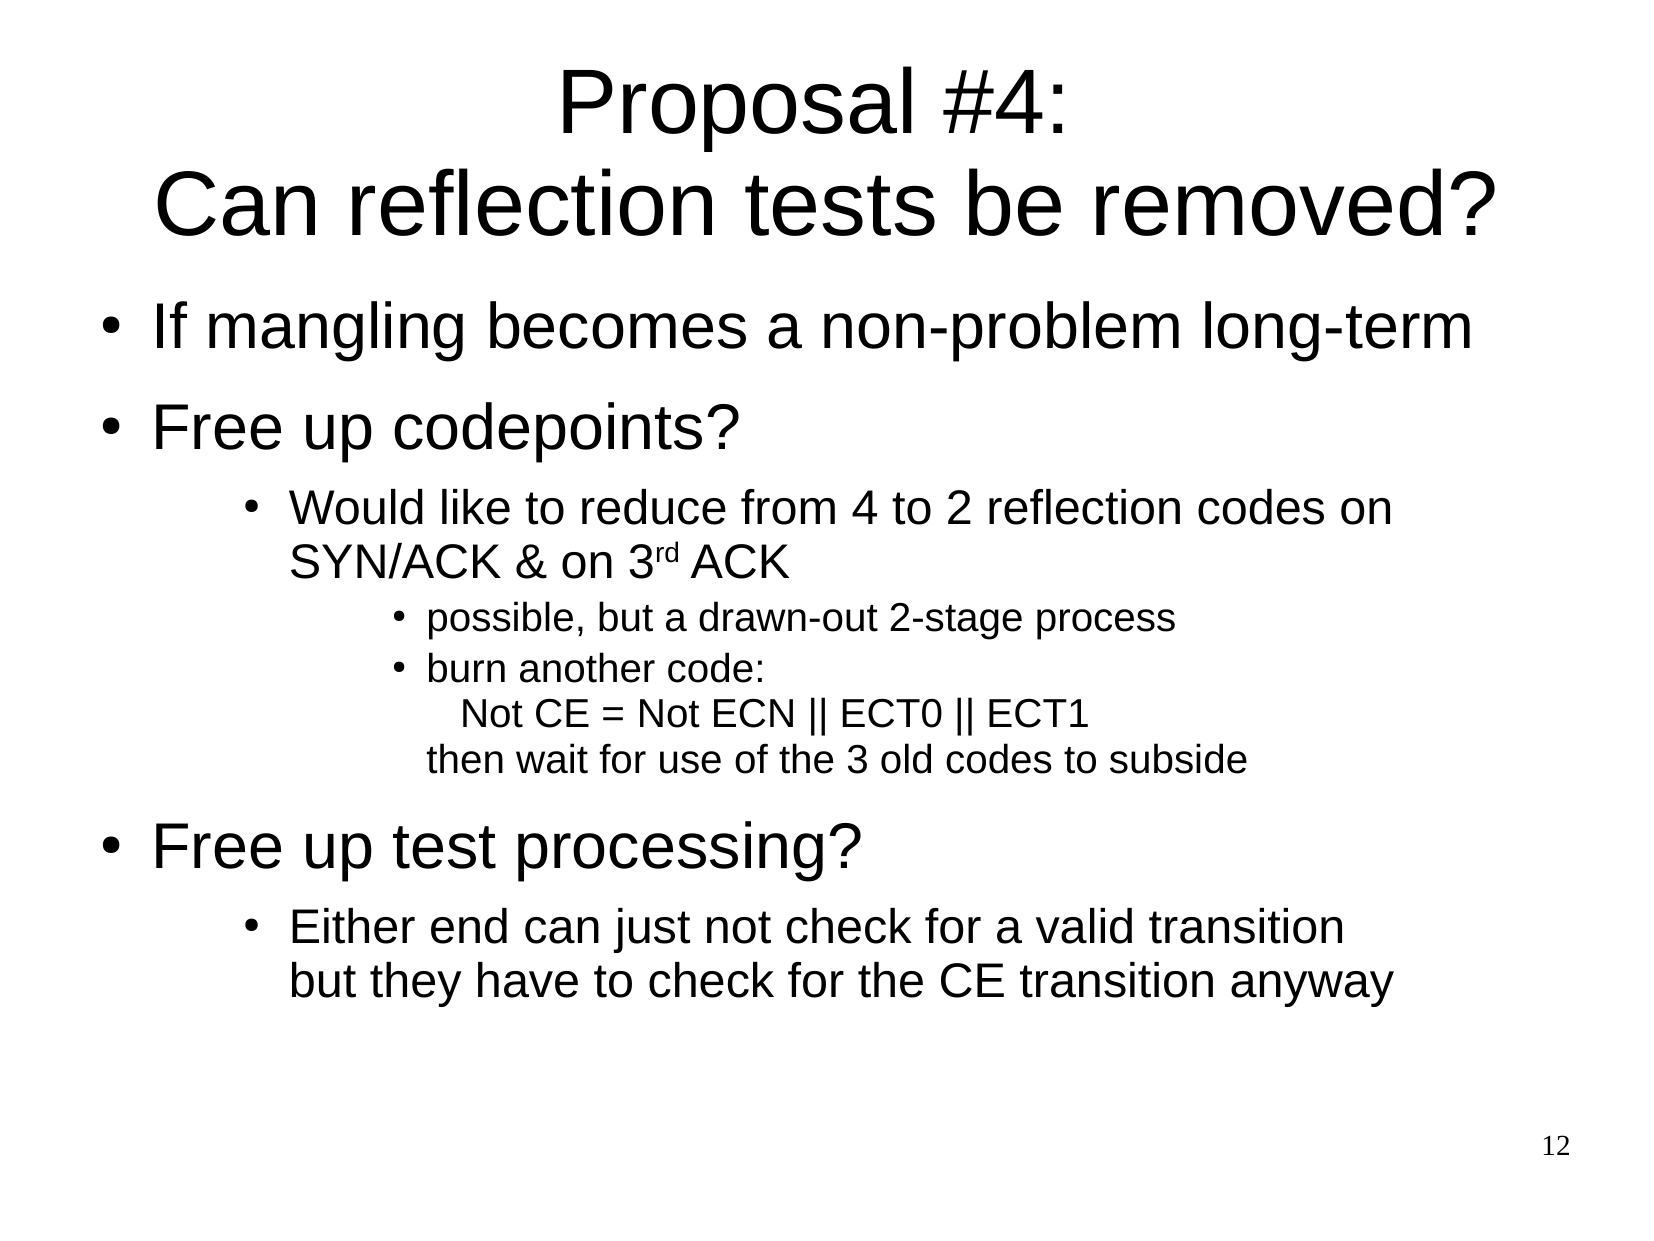

# Proposal #4: Can reflection tests be removed?
If mangling becomes a non-problem long-term
Free up codepoints?
Would like to reduce from 4 to 2 reflection codes on SYN/ACK & on 3rd ACK
possible, but a drawn-out 2-stage process
burn another code:
 Not CE = Not ECN || ECT0 || ECT1
then wait for use of the 3 old codes to subside
Free up test processing?
Either end can just not check for a valid transition
but they have to check for the CE transition anyway
12